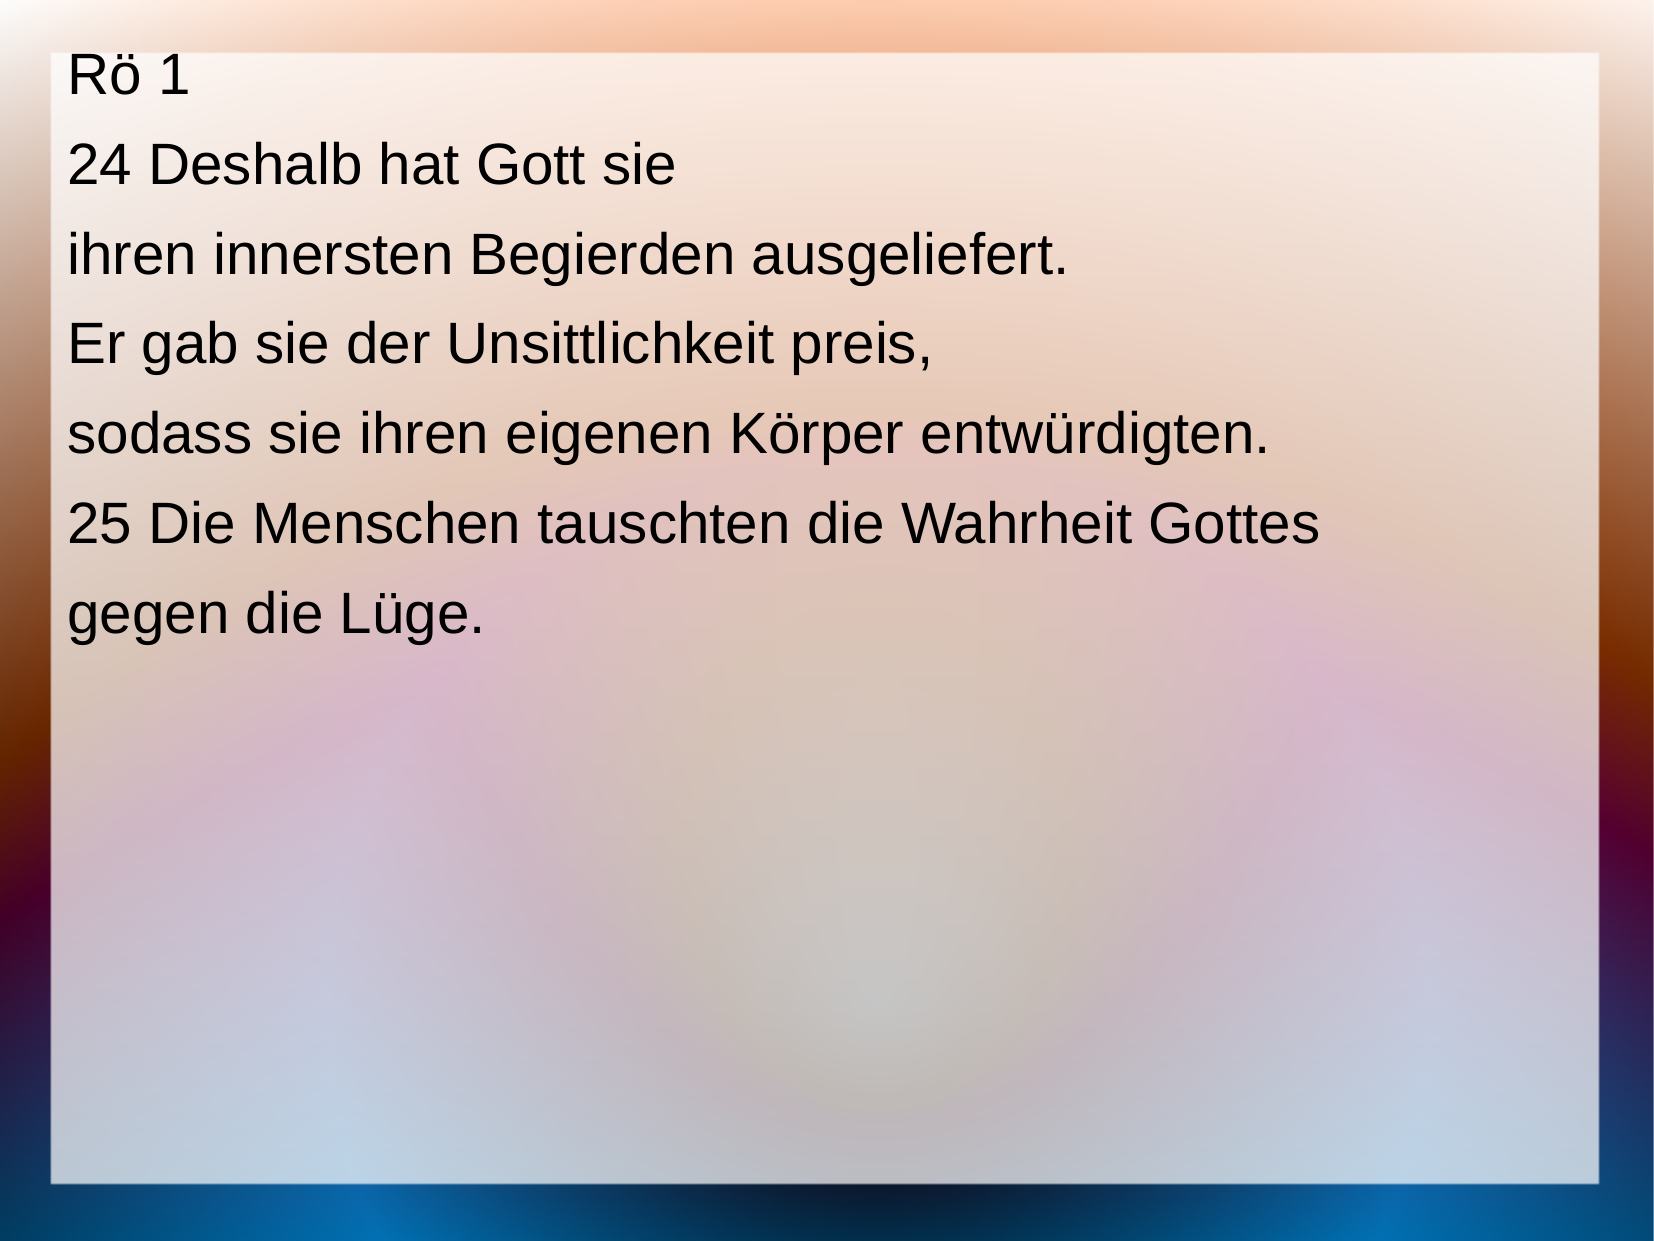

Rö 1
24 Deshalb hat Gott sie
ihren innersten Begierden ausgeliefert.
Er gab sie der Unsittlichkeit preis,
sodass sie ihren eigenen Körper entwürdigten.
25 Die Menschen tauschten die Wahrheit Gottes
gegen die Lüge.